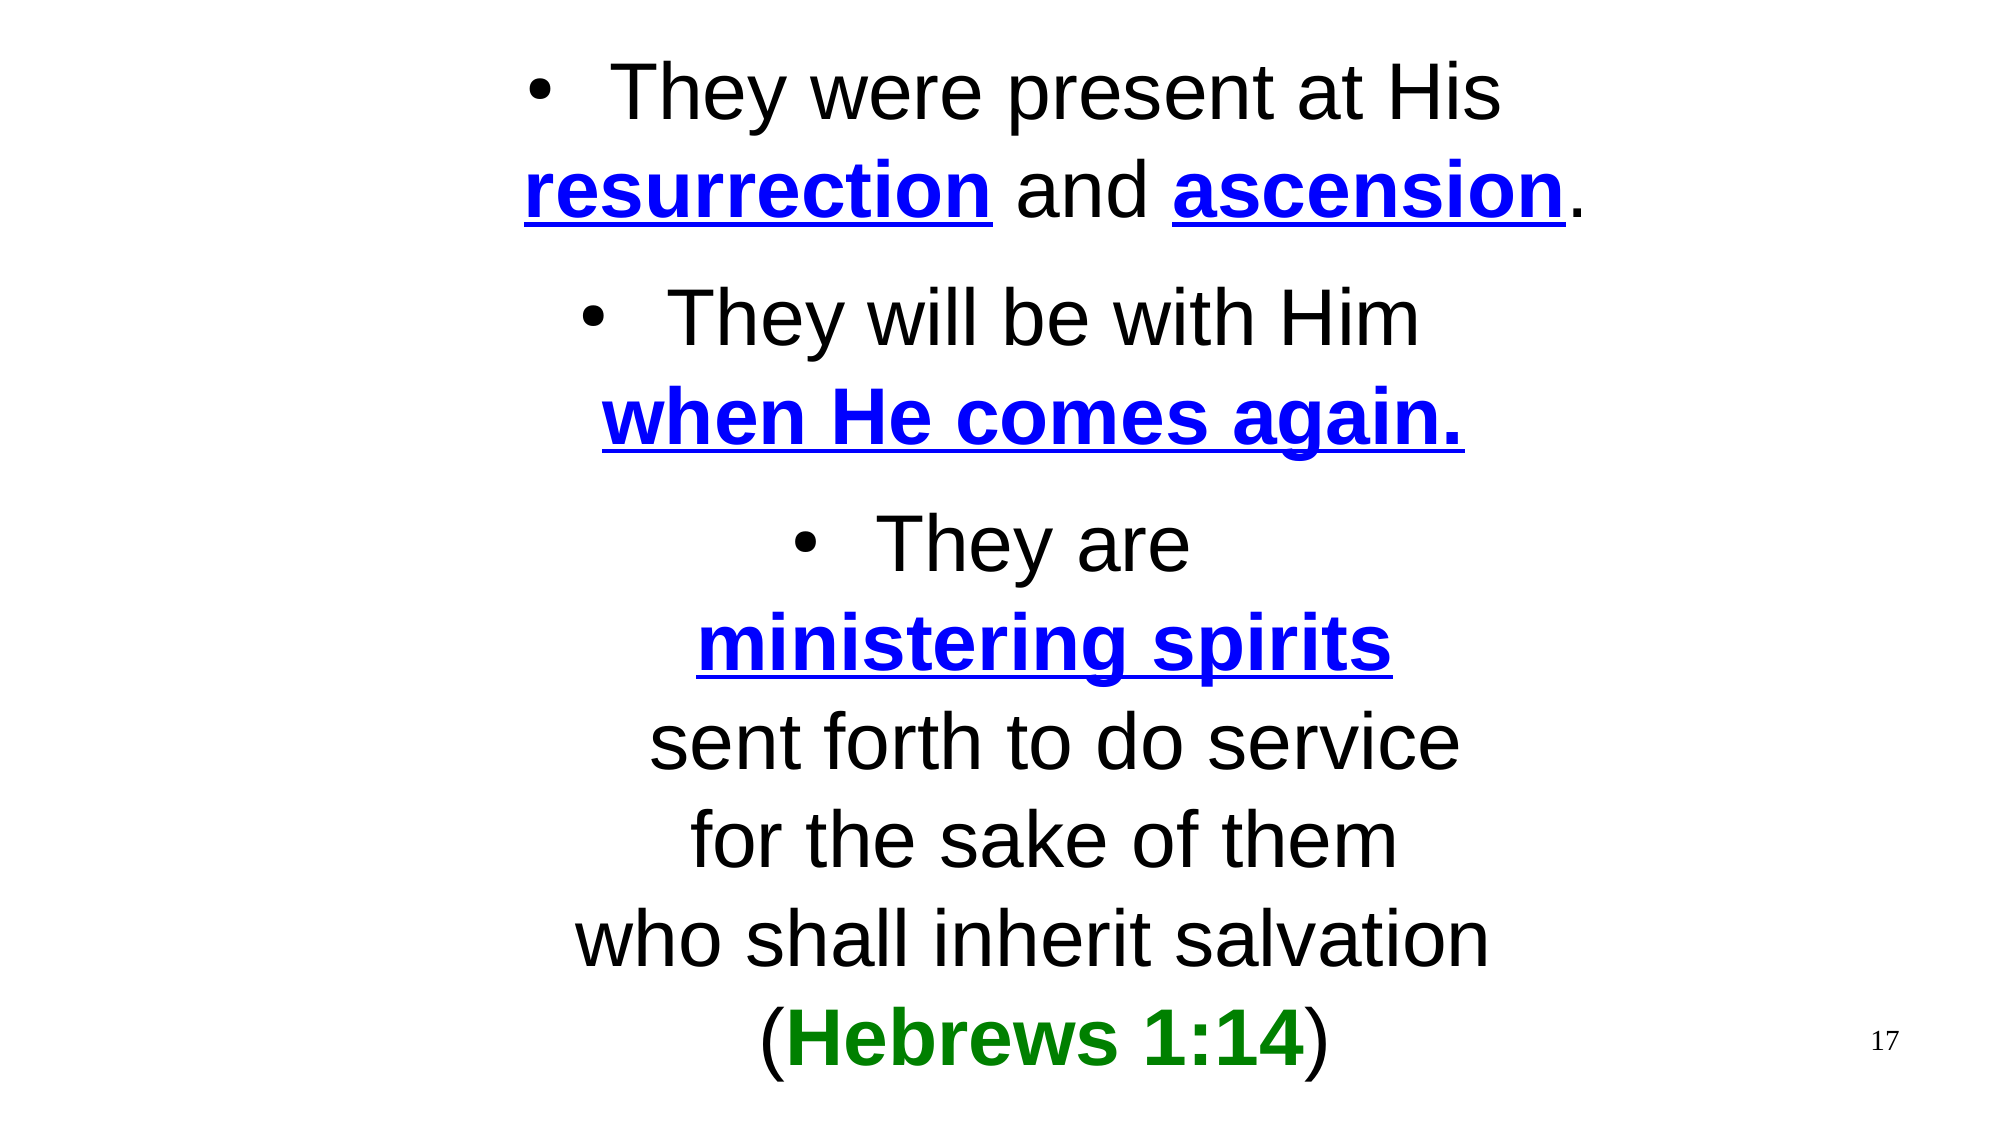

# They were present at His resurrection and ascension.
 They will be with Him
when He comes again.
They are
ministering spirits
 sent forth to do service
 for the sake of them
who shall inherit salvation
(Hebrews 1:14)
17